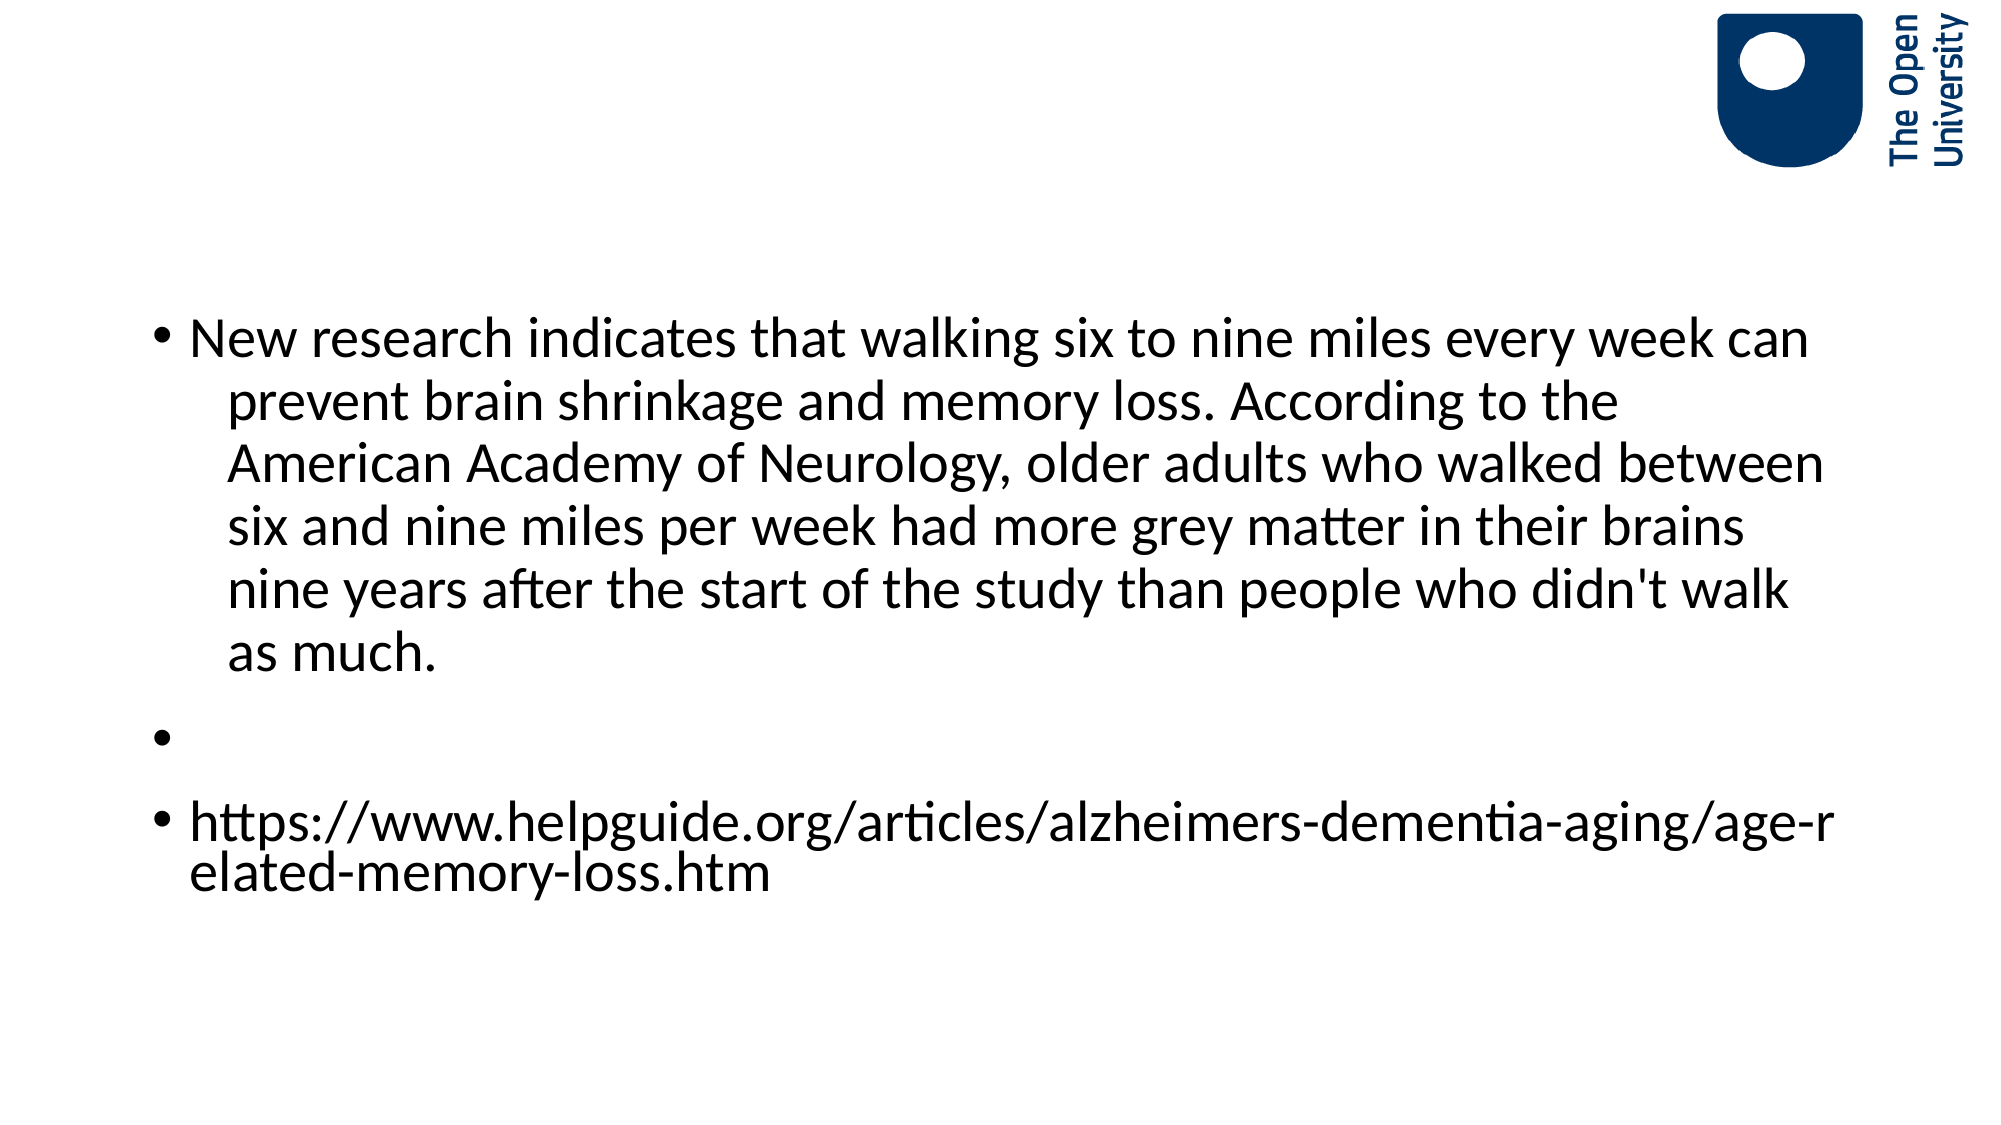

# New research indicates that walking six to nine miles every week can prevent brain shrinkage and memory loss. According to the American Academy of Neurology, older adults who walked between six and nine miles per week had more grey matter in their brains nine years after the start of the study than people who didn't walk as much.
https://www.helpguide.org/articles/alzheimers-dementia-aging/age-related-memory-loss.htm